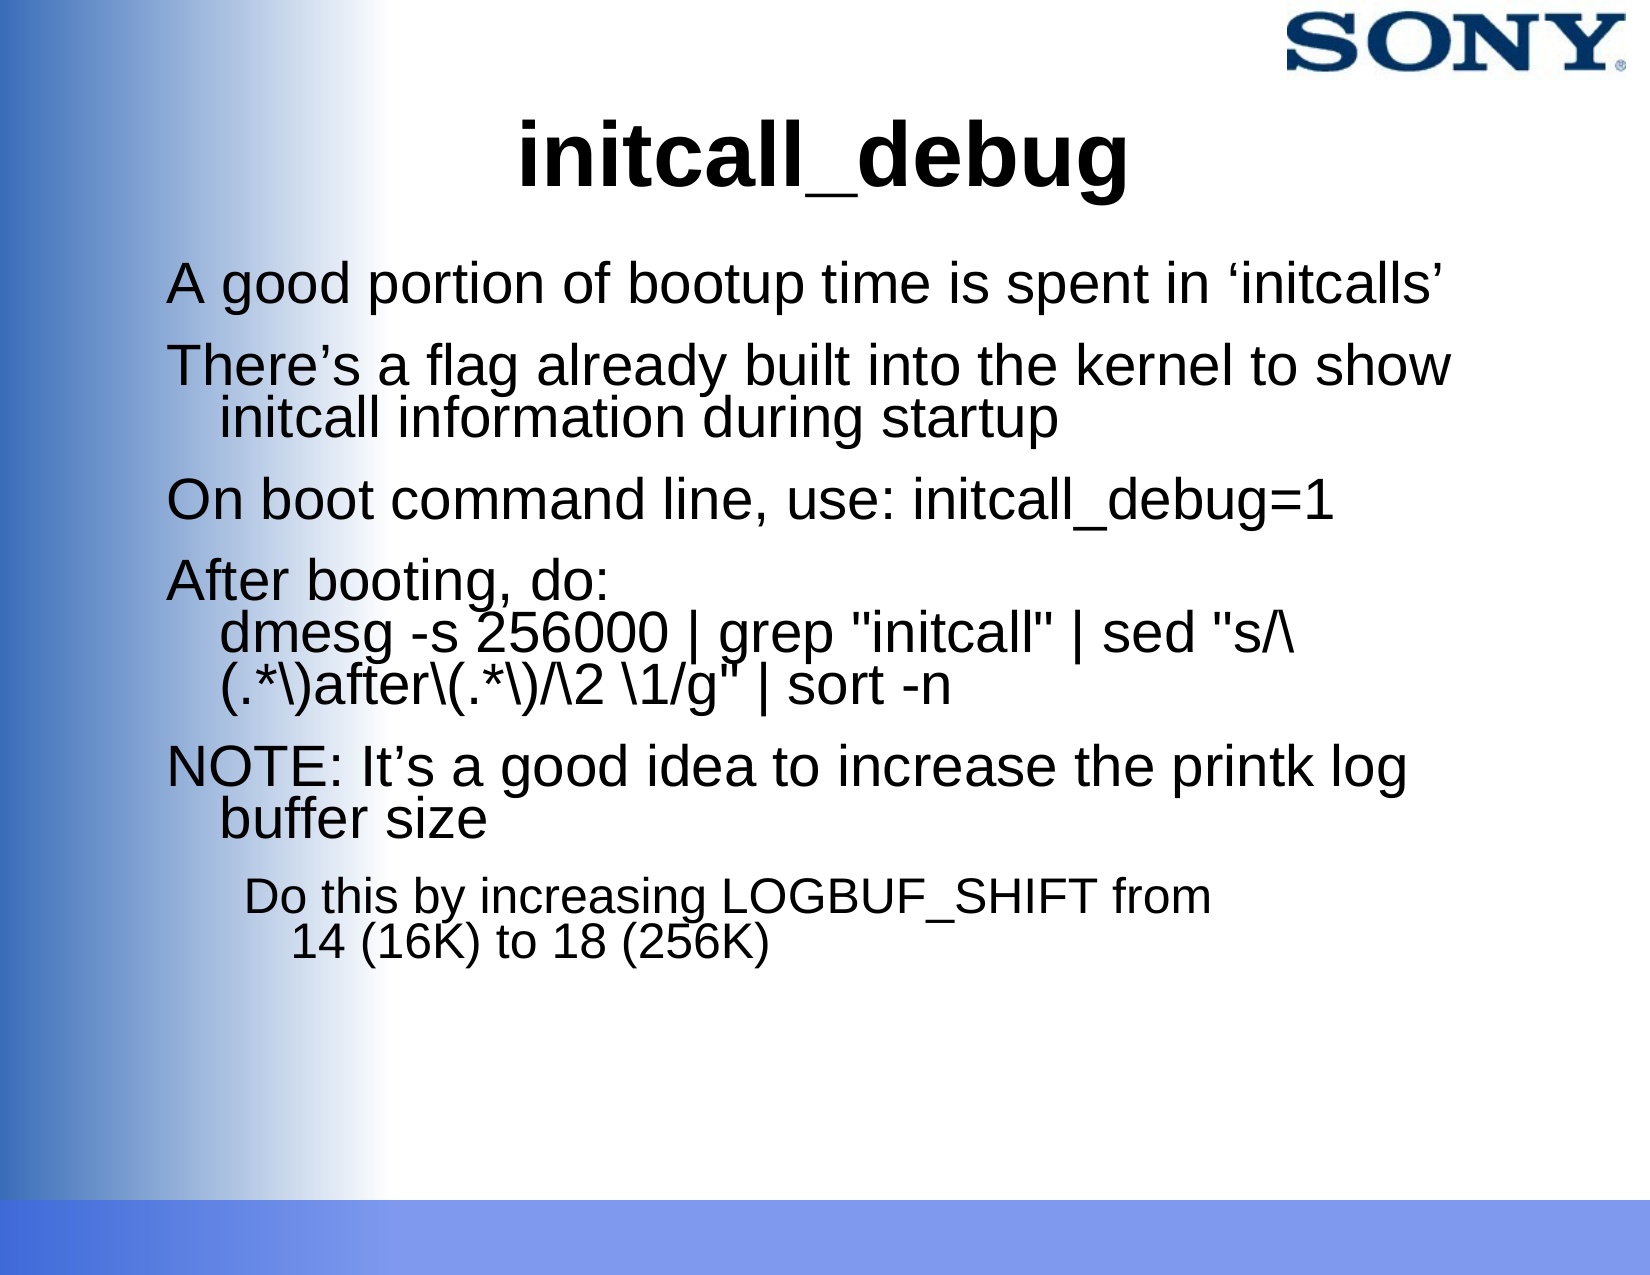

# initcall_debug
A good portion of bootup time is spent in ‘initcalls’
There’s a flag already built into the kernel to show initcall information during startup
On boot command line, use: initcall_debug=1
After booting, do:
dmesg -s 256000 | grep "initcall" | sed "s/\(.*\)after\(.*\)/\2 \1/g" | sort -n
NOTE: It’s a good idea to increase the printk log buffer size
Do this by increasing LOGBUF_SHIFT from
14 (16K) to 18 (256K)